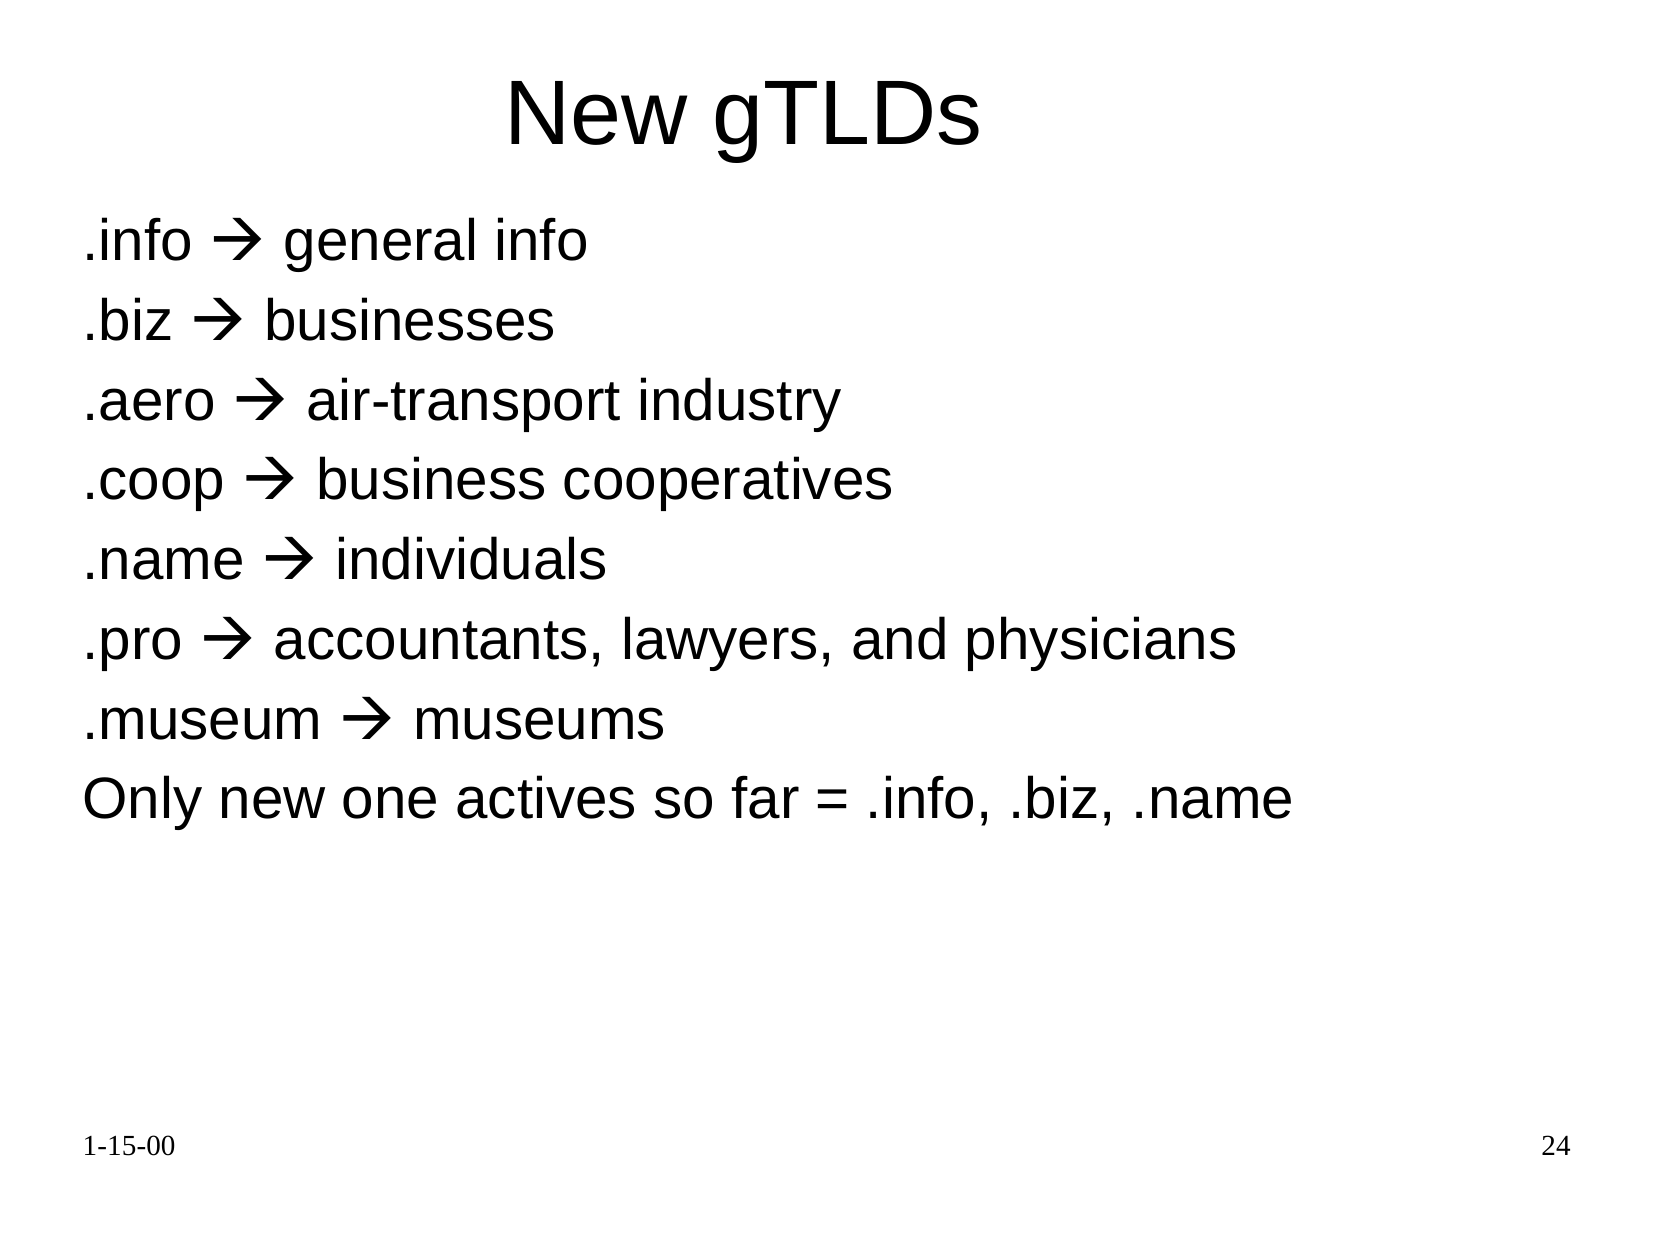

# New gTLDs
.info  general info
.biz  businesses
.aero  air-transport industry
.coop  business cooperatives
.name  individuals
.pro  accountants, lawyers, and physicians
.museum  museums
Only new one actives so far = .info, .biz, .name
1-15-00
24